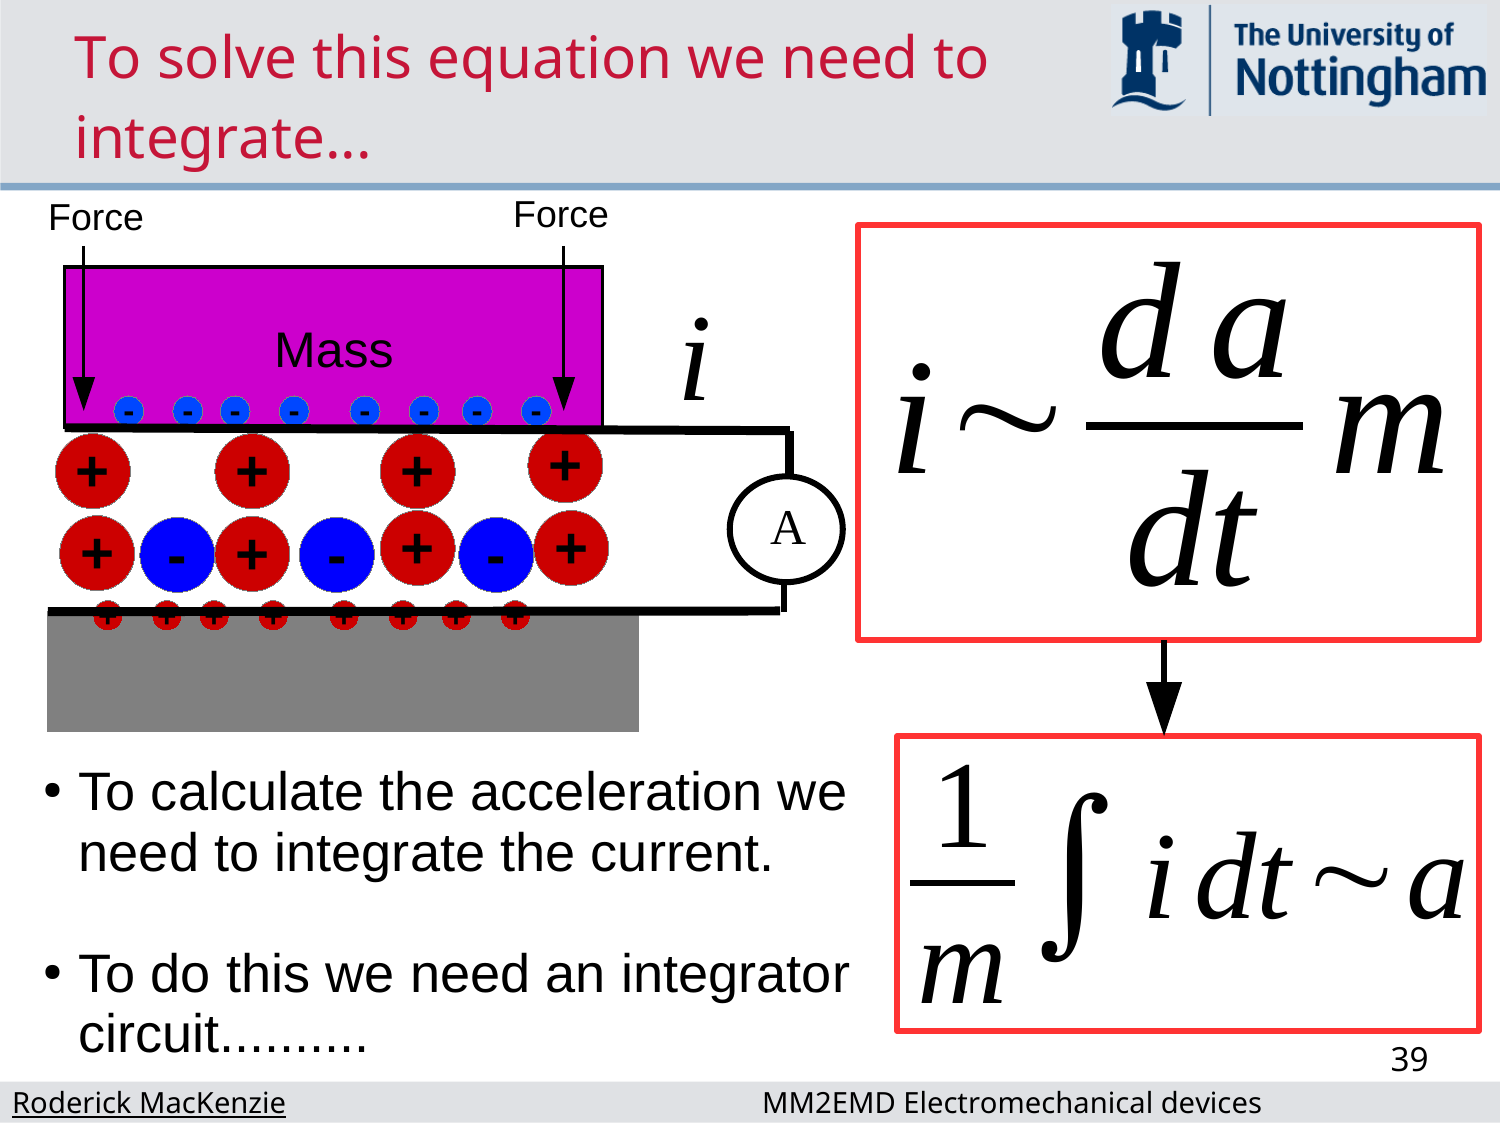

# To solve this equation we need to integrate...
Force
Force
Mass
-
-
-
-
-
-
-
-
+
+
+
+
A
+
+
+
+
-
-
-
+
+
+
+
+
+
+
+
To calculate the acceleration we need to integrate the current.
To do this we need an integrator circuit..........